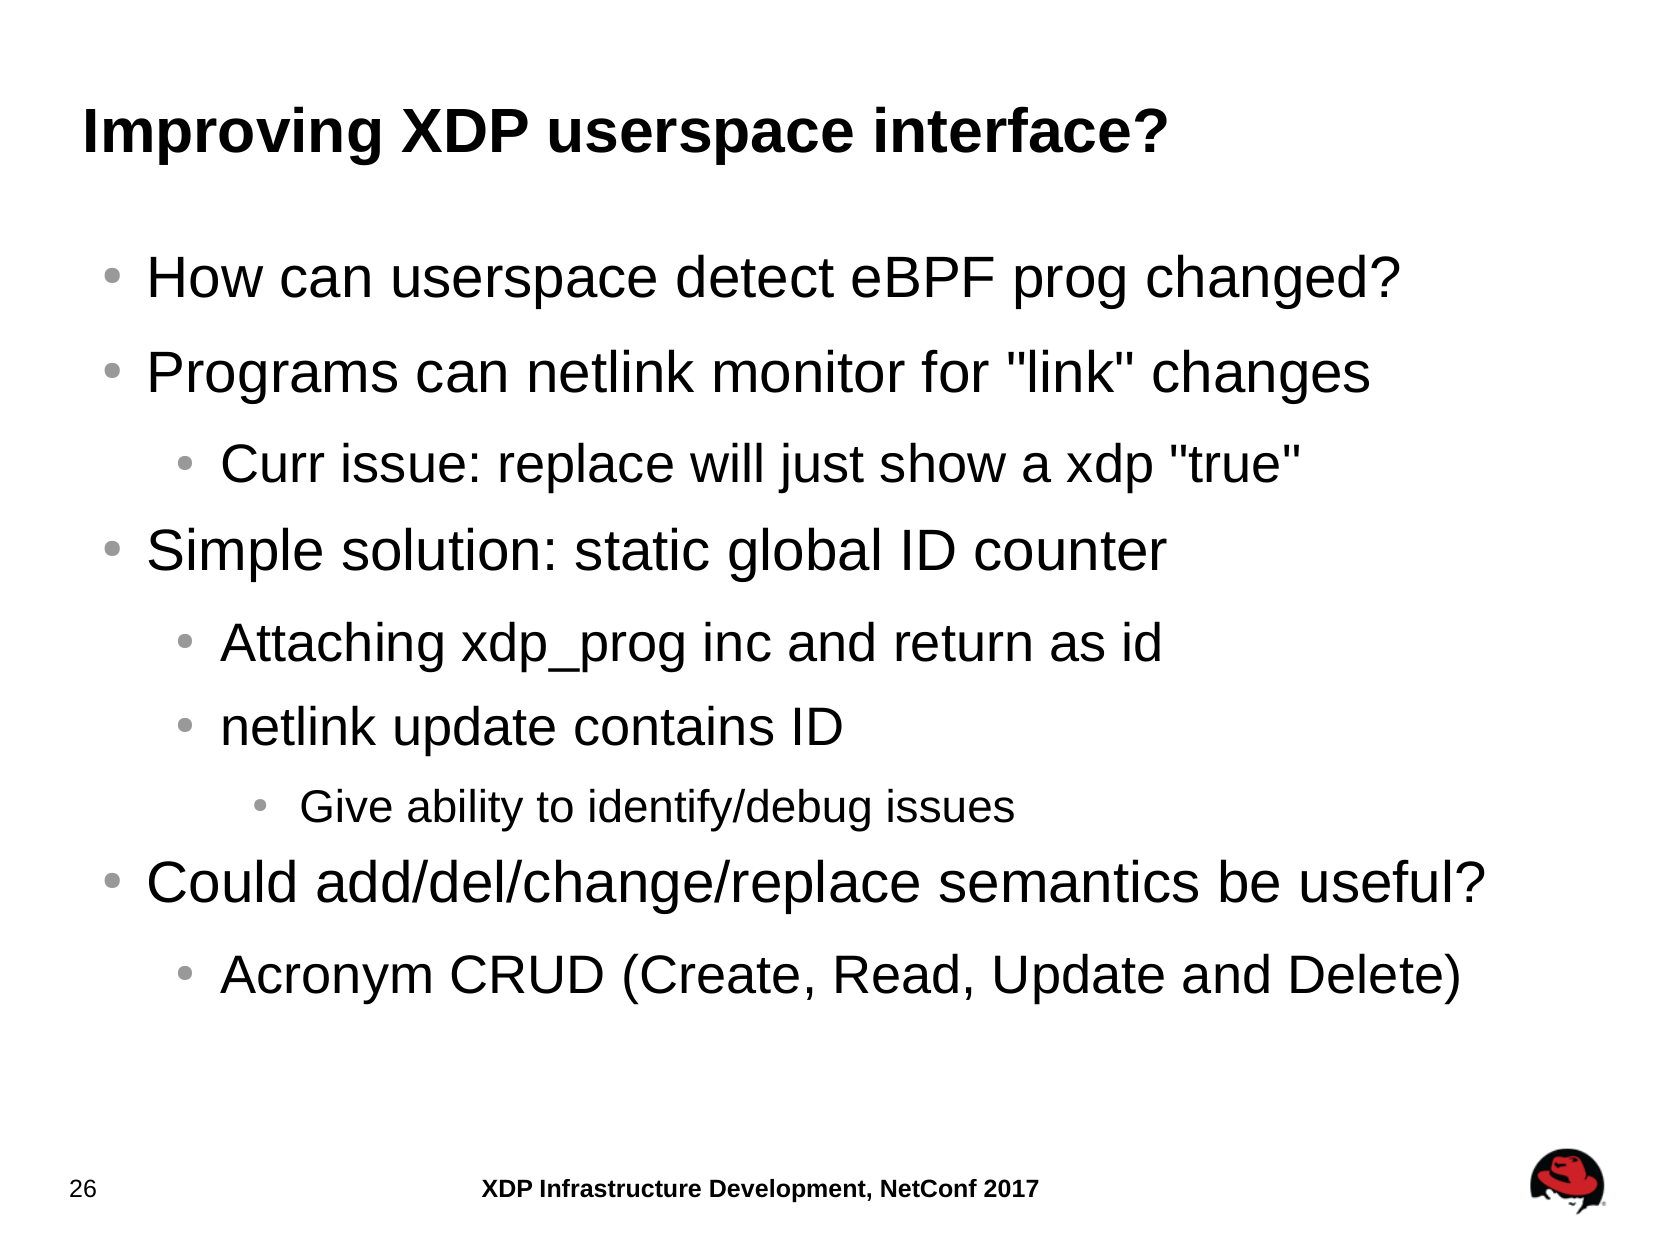

# Improving XDP userspace interface?
How can userspace detect eBPF prog changed?
Programs can netlink monitor for "link" changes
Curr issue: replace will just show a xdp "true"
Simple solution: static global ID counter
Attaching xdp_prog inc and return as id
netlink update contains ID
Give ability to identify/debug issues
Could add/del/change/replace semantics be useful?
Acronym CRUD (Create, Read, Update and Delete)